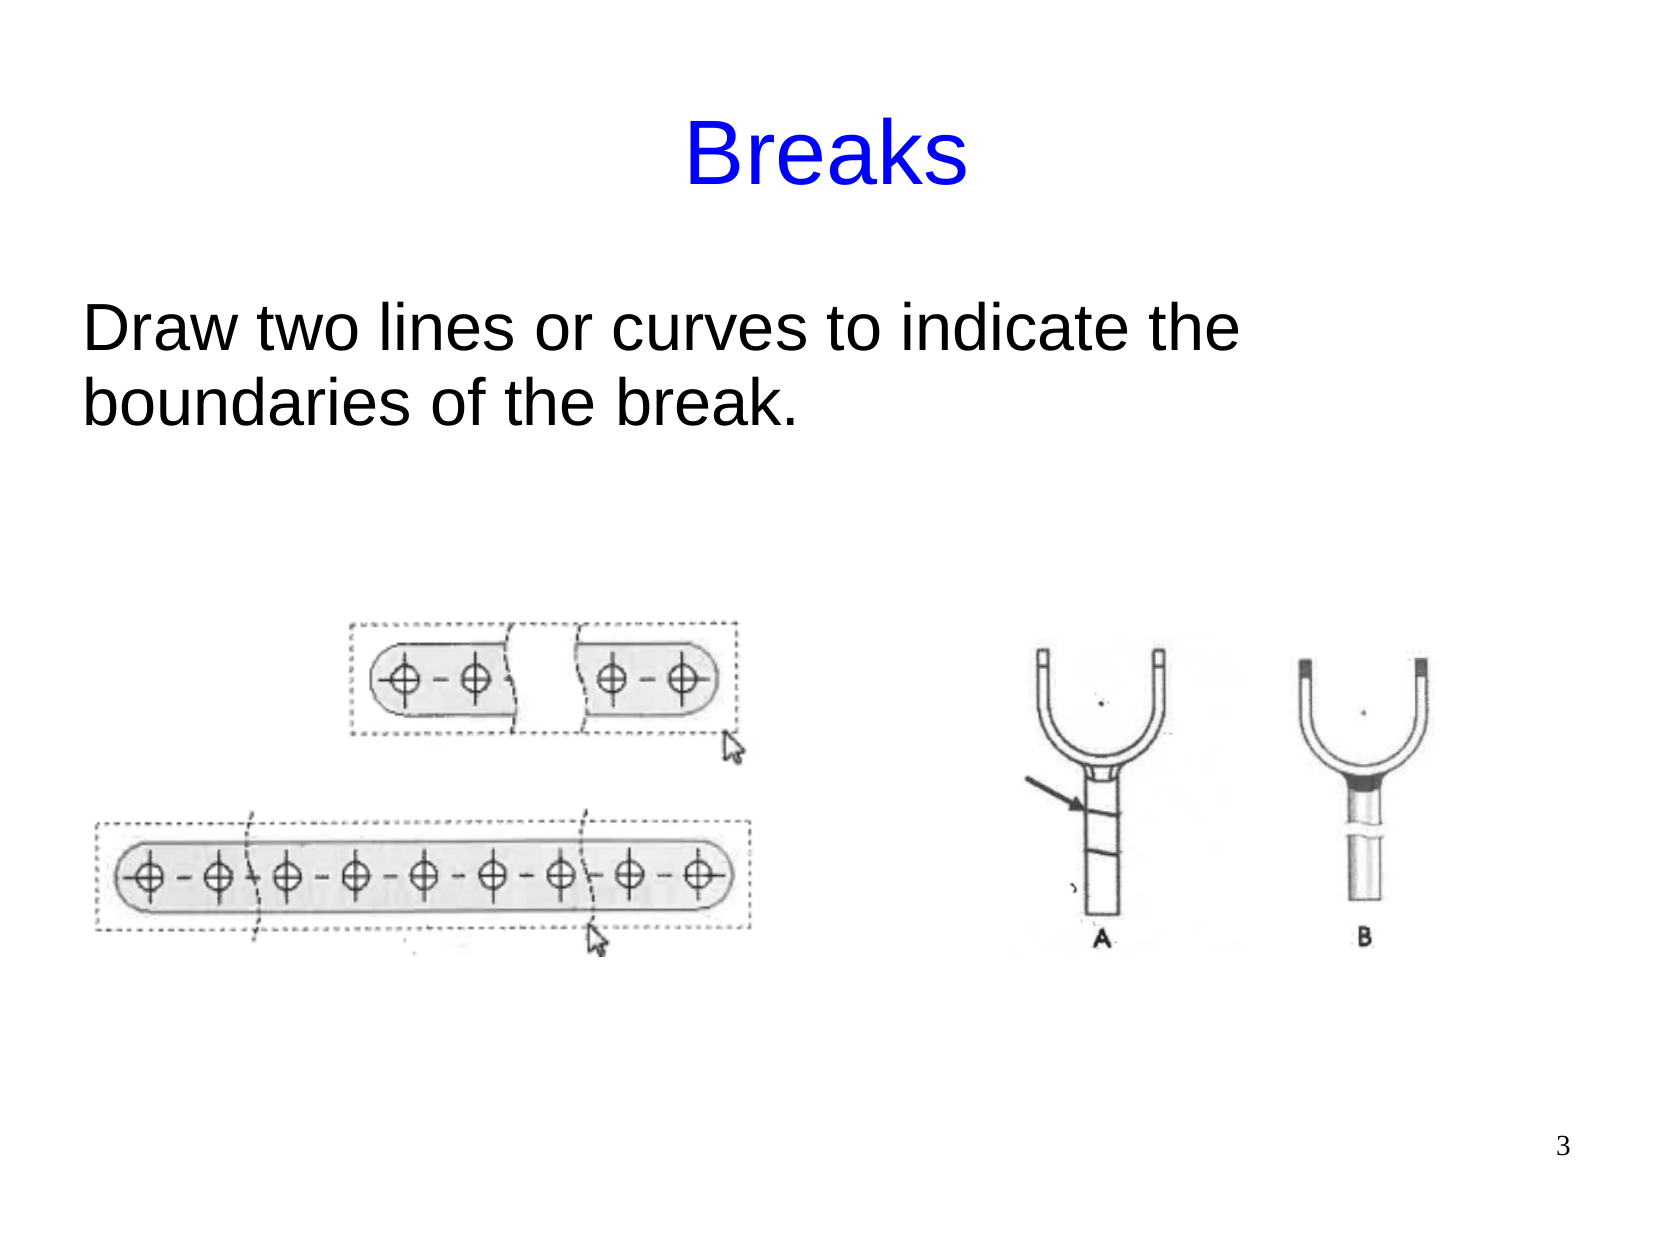

# Breaks
Draw two lines or curves to indicate the boundaries of the break.
3